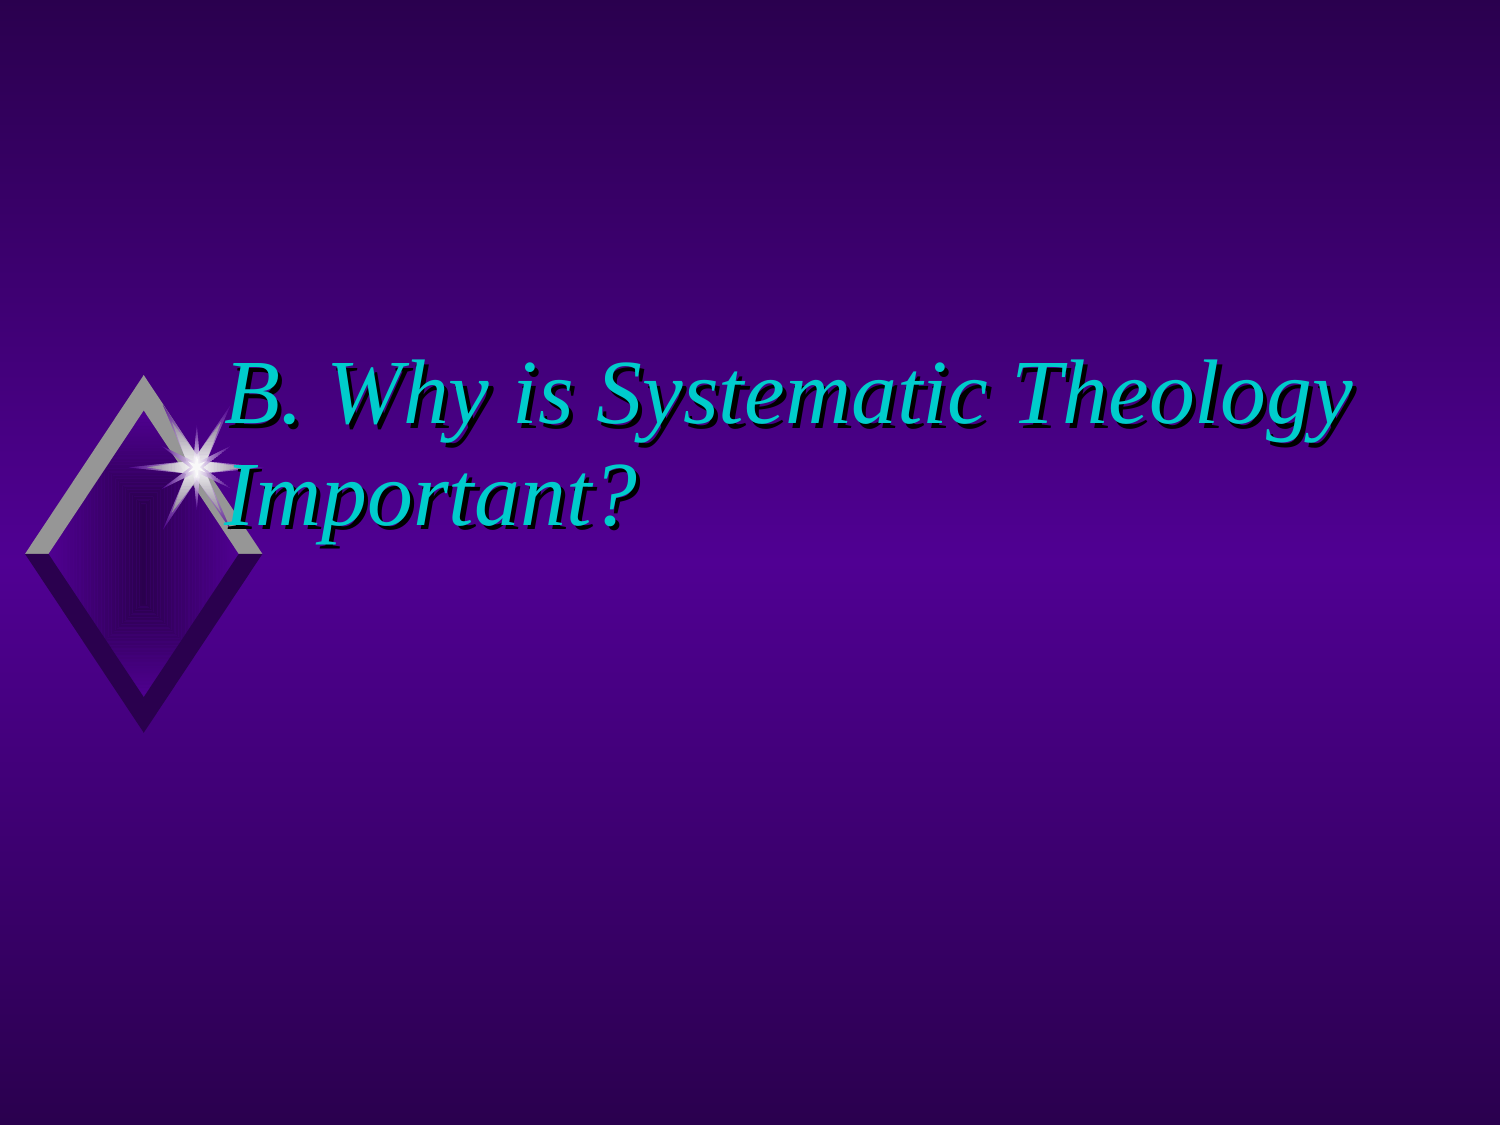

# B. Why is Systematic Theology Important?